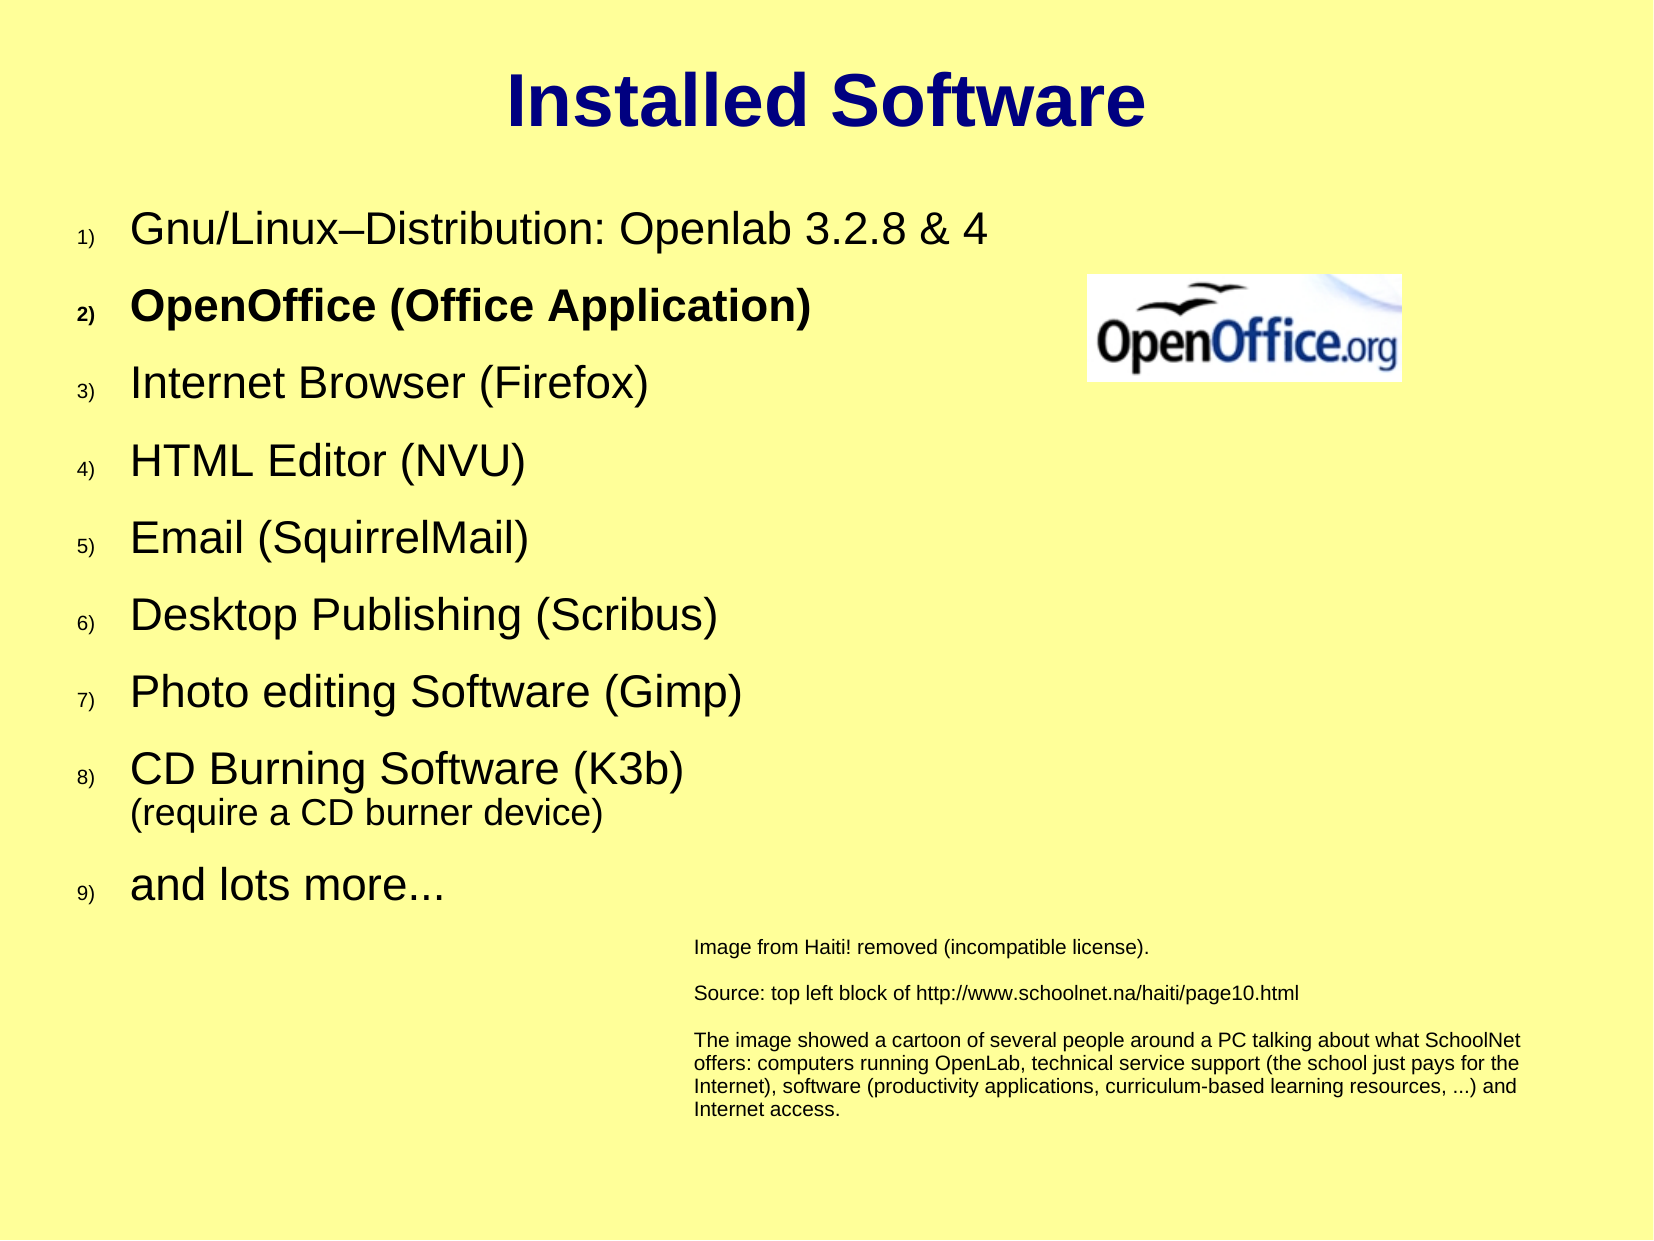

# Installed Software
Gnu/Linux–Distribution: Openlab 3.2.8 & 4
OpenOffice (Office Application)
Internet Browser (Firefox)
HTML Editor (NVU)
Email (SquirrelMail)
Desktop Publishing (Scribus)
Photo editing Software (Gimp)
CD Burning Software (K3b)
(require a CD burner device)
and lots more...
Image from Haiti! removed (incompatible license).
Source: top left block of http://www.schoolnet.na/haiti/page10.html
The image showed a cartoon of several people around a PC talking about what SchoolNet offers: computers running OpenLab, technical service support (the school just pays for the Internet), software (productivity applications, curriculum-based learning resources, ...) and Internet access.